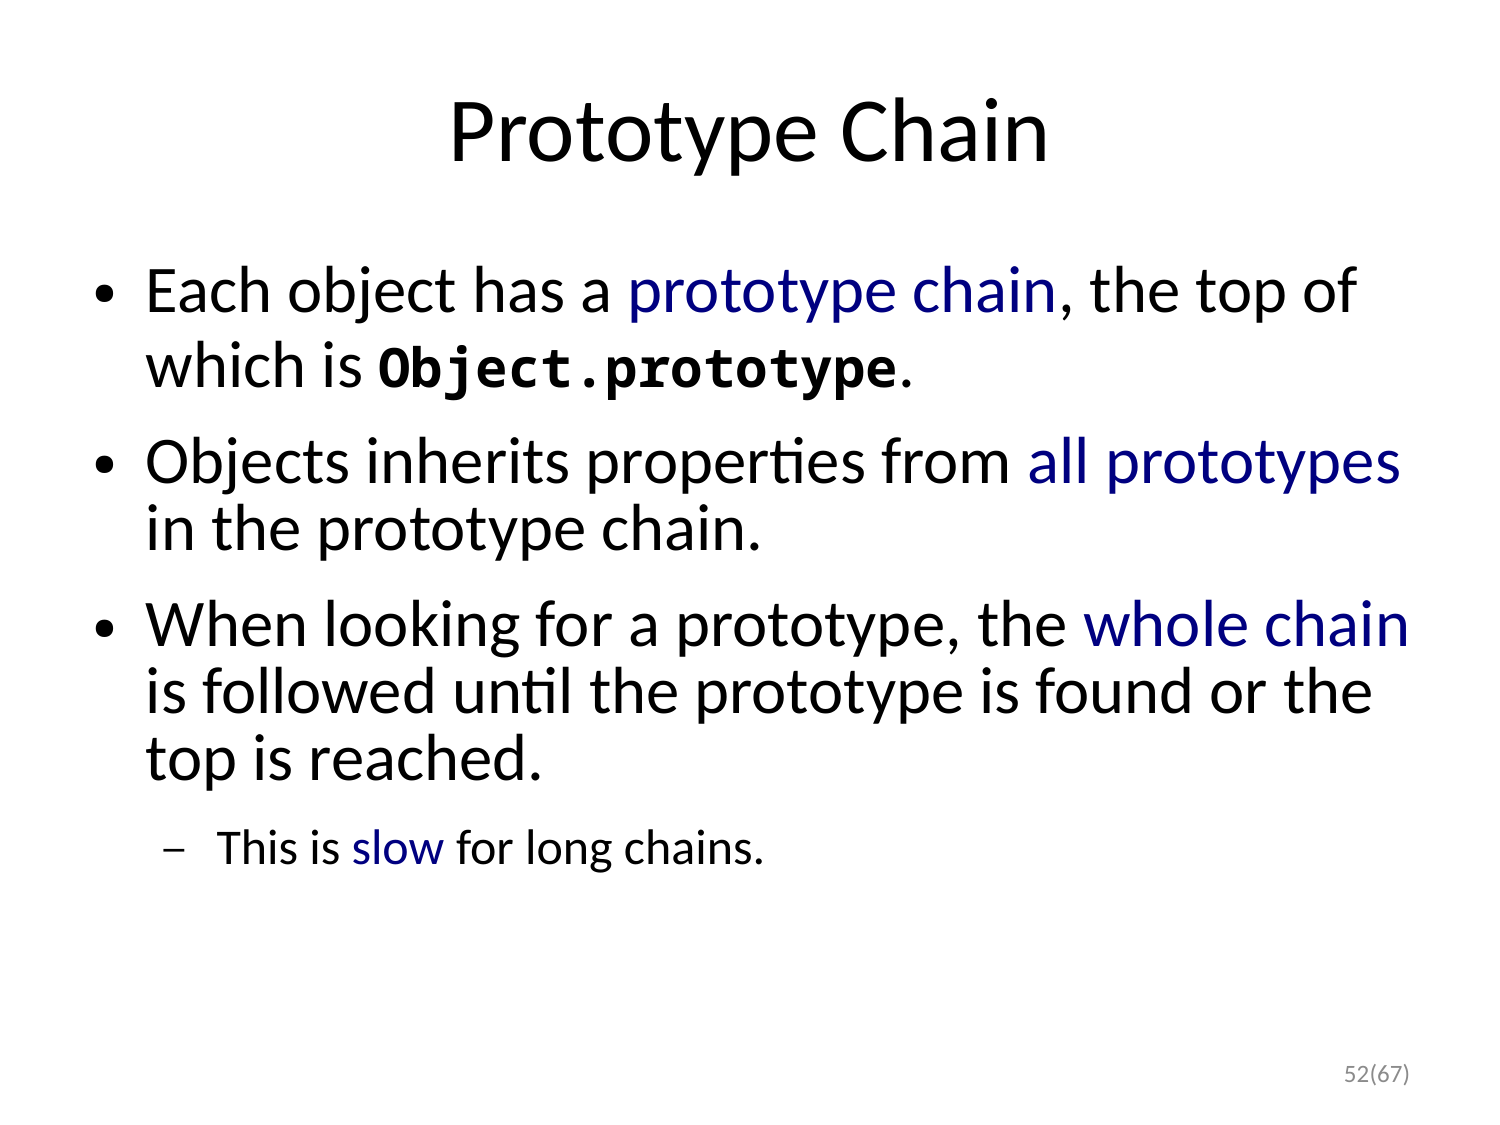

# Prototype Chain
Each object has a prototype chain, the top of which is Object.prototype.
Objects inherits properties from all prototypes in the prototype chain.
When looking for a prototype, the whole chain is followed until the prototype is found or the top is reached.
This is slow for long chains.
52